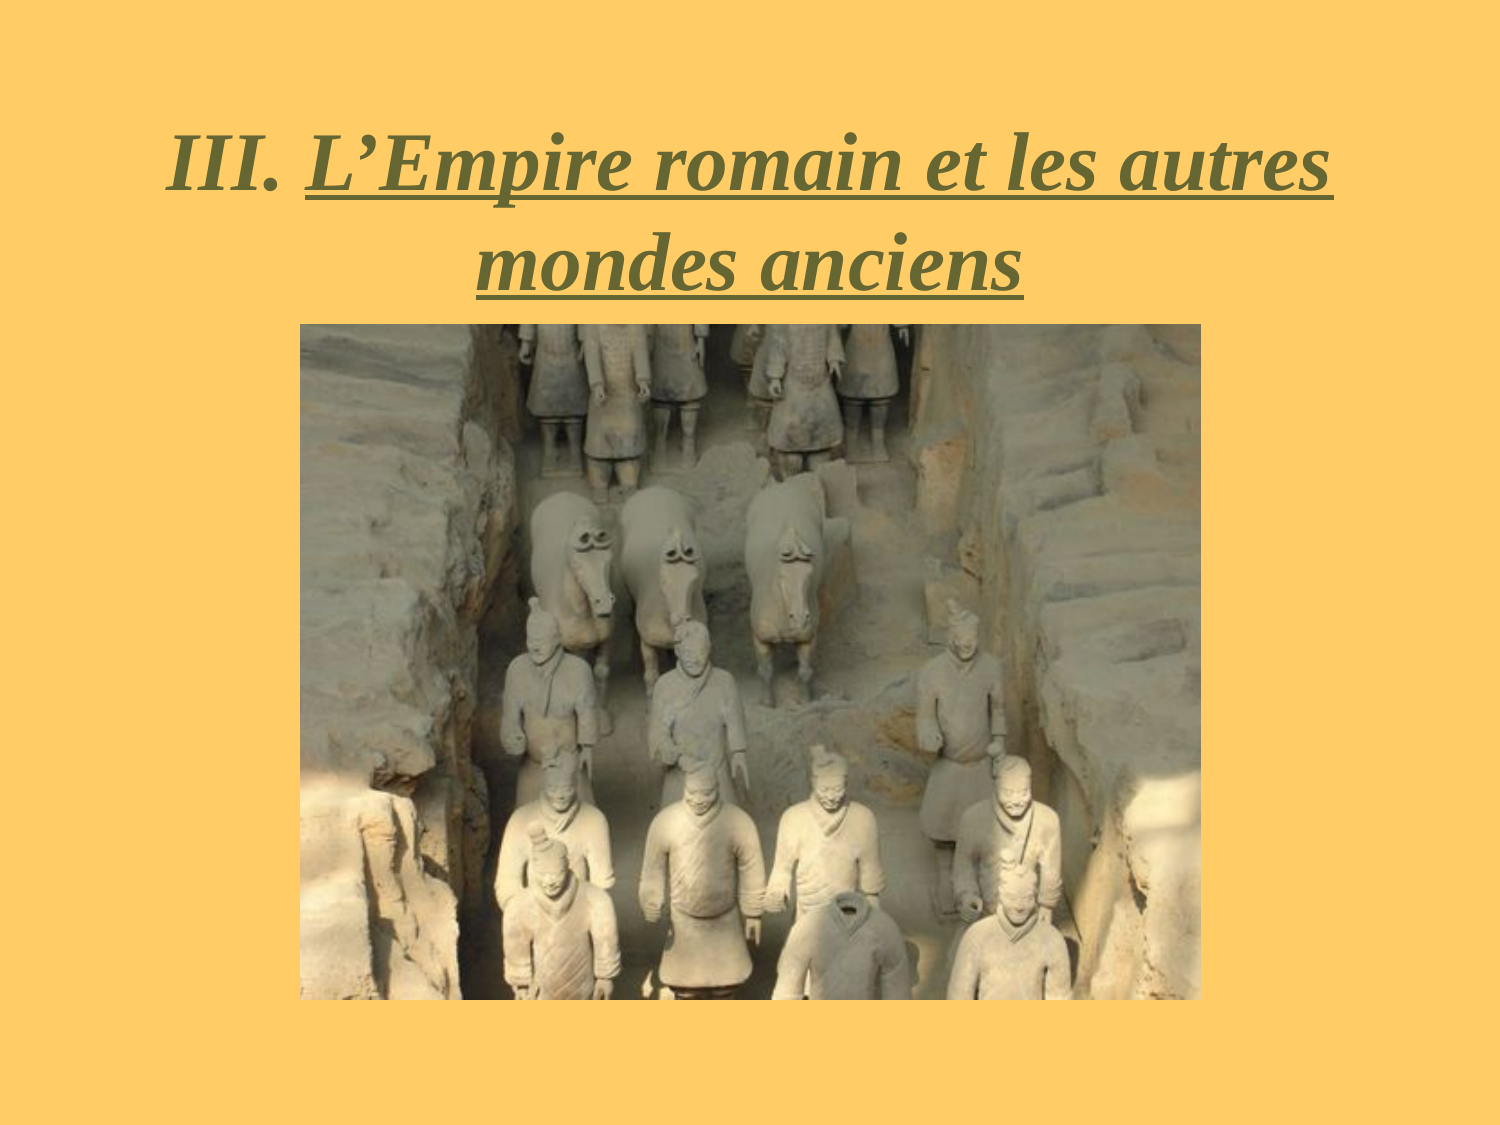

III. L’Empire romain et les autres mondes anciens